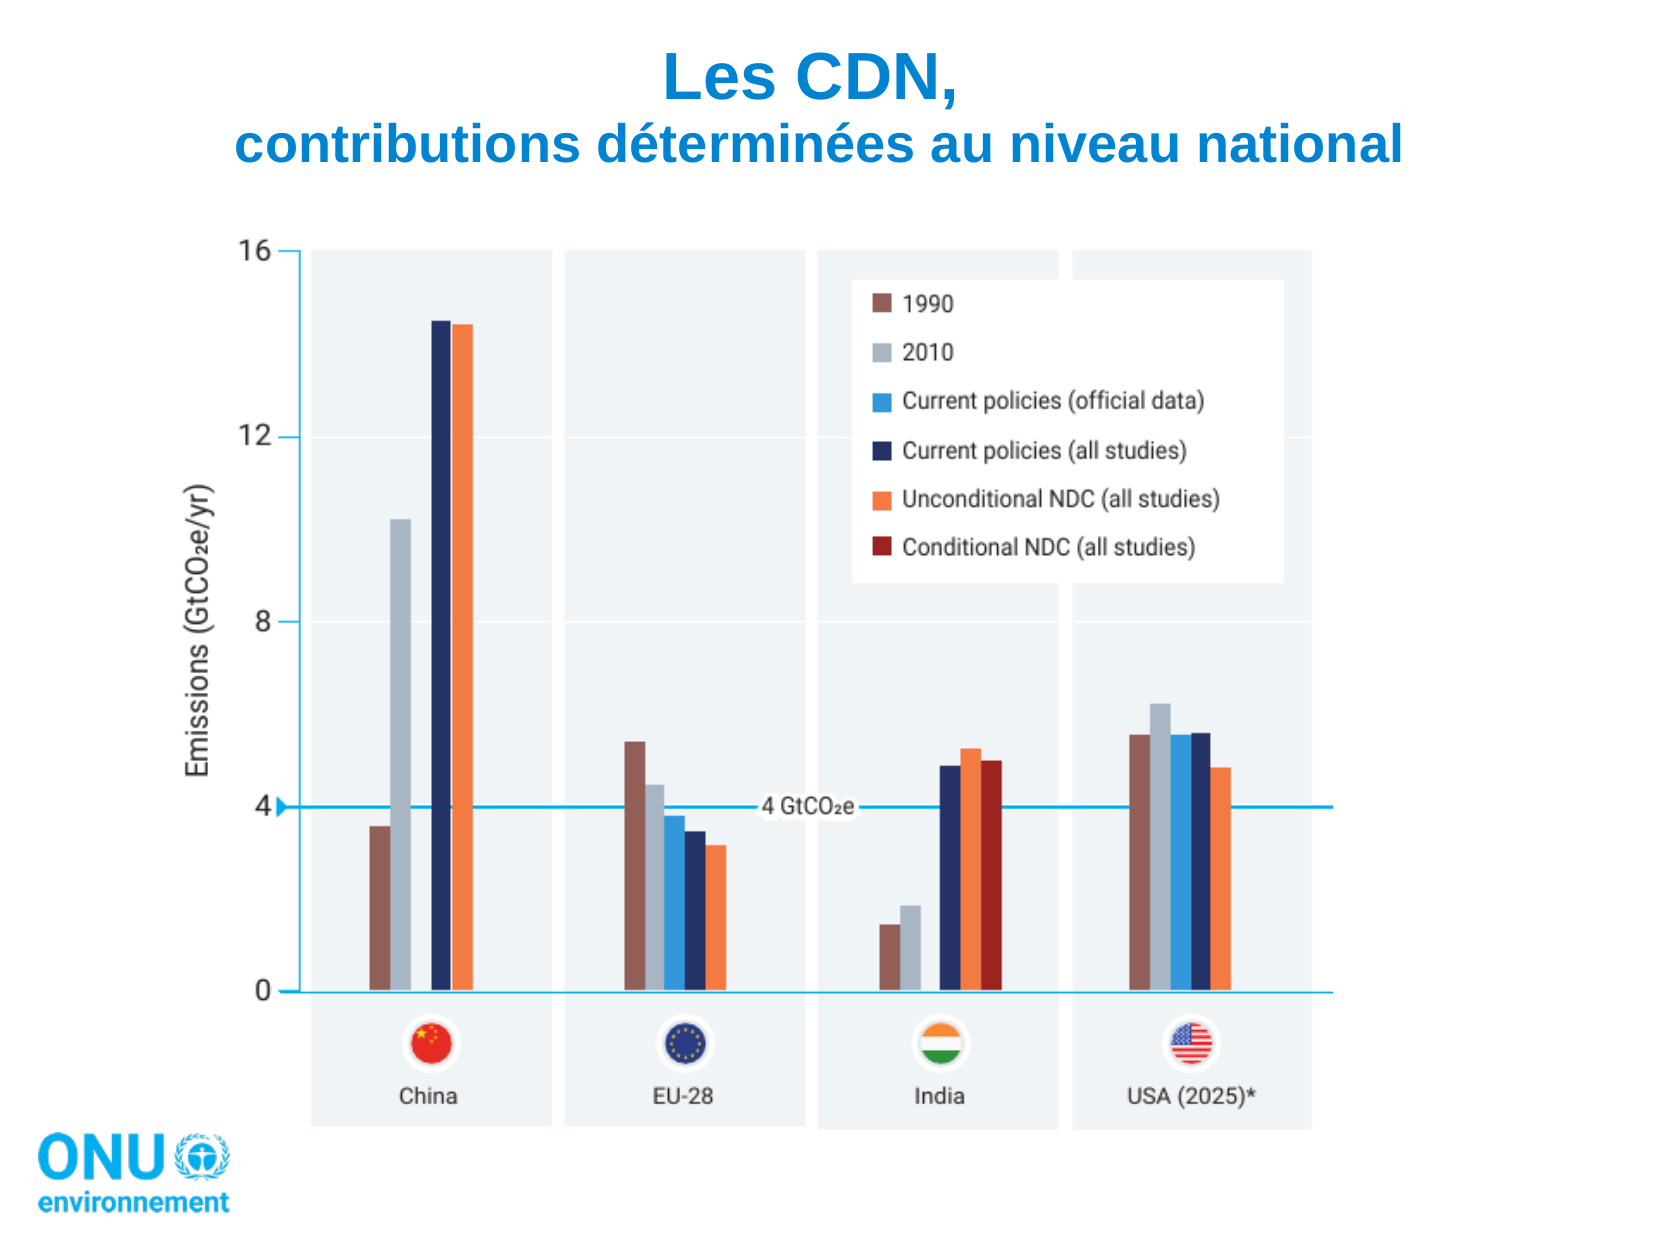

Les CDN,
contributions déterminées au niveau national